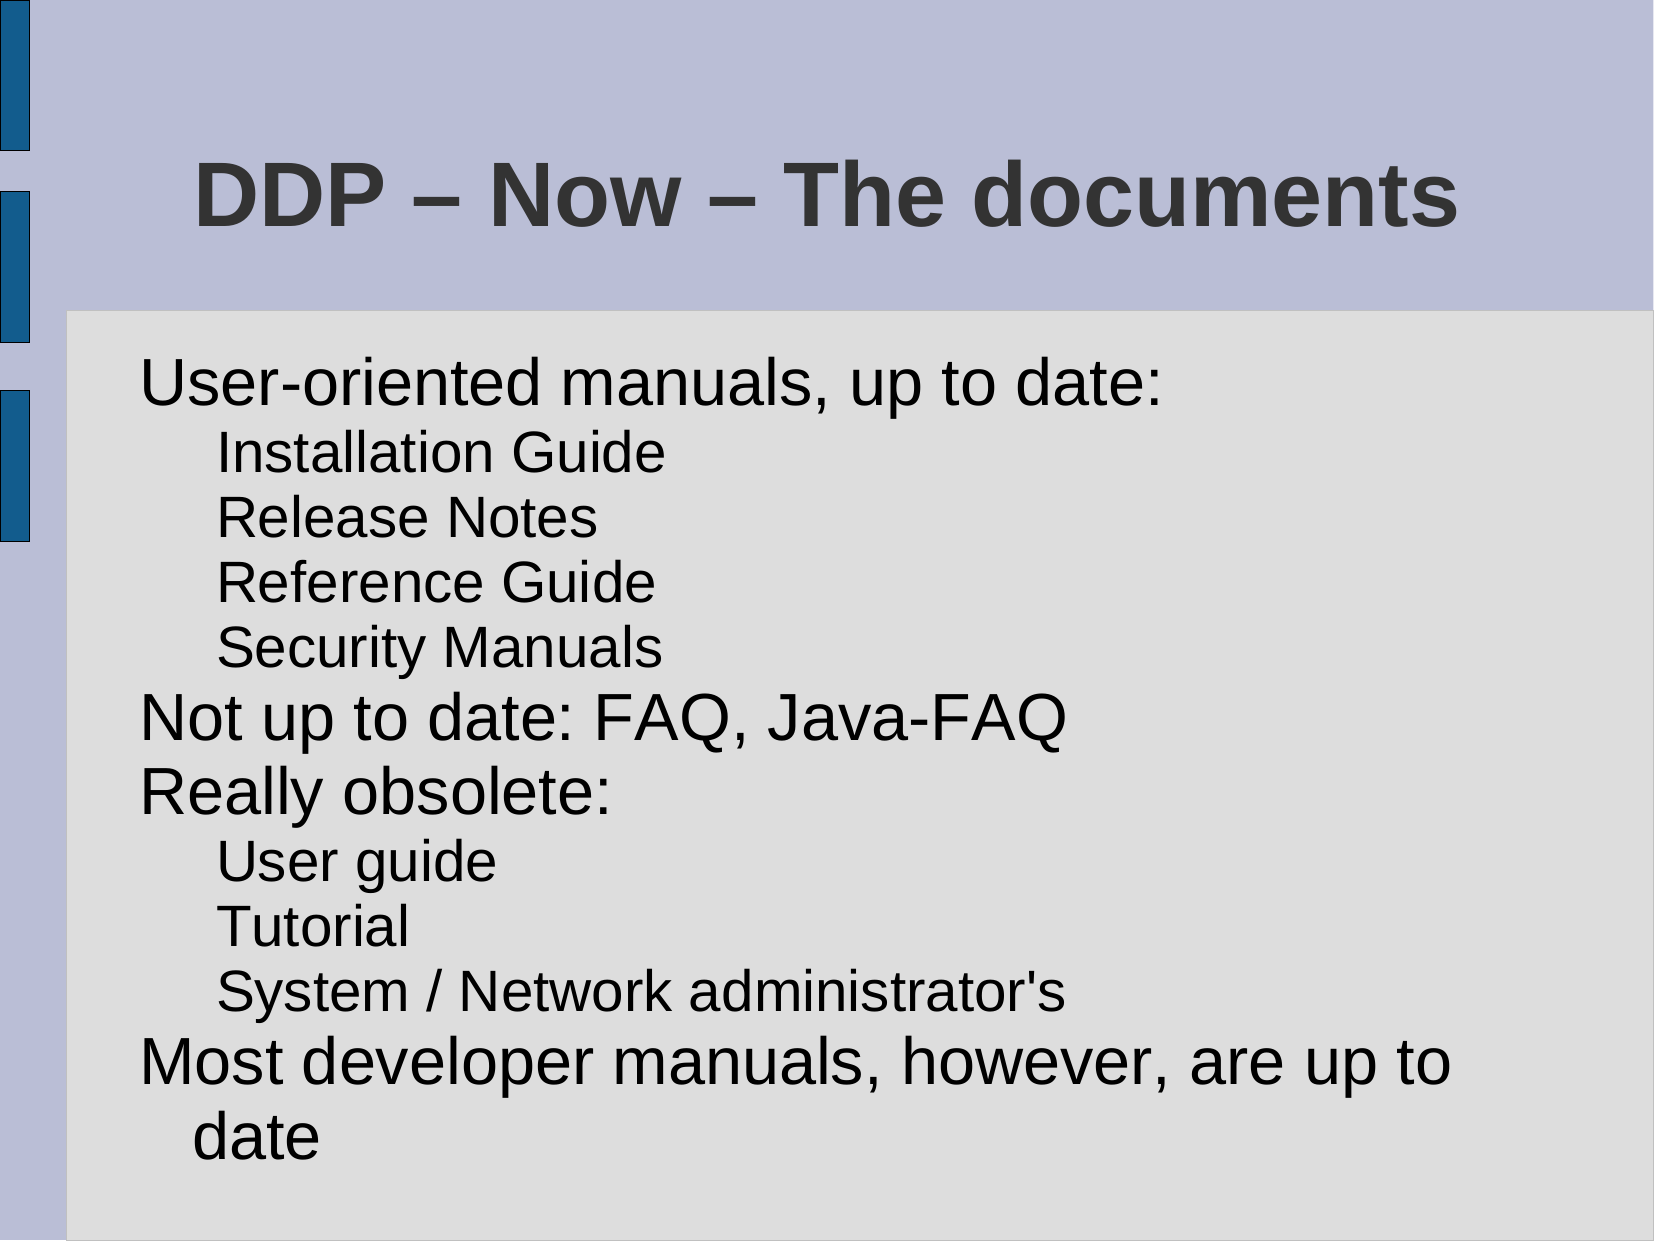

# DDP – Now – The documents
User-oriented manuals, up to date:
Installation Guide
Release Notes
Reference Guide
Security Manuals
Not up to date: FAQ, Java-FAQ
Really obsolete:
User guide
Tutorial
System / Network administrator's
Most developer manuals, however, are up to date